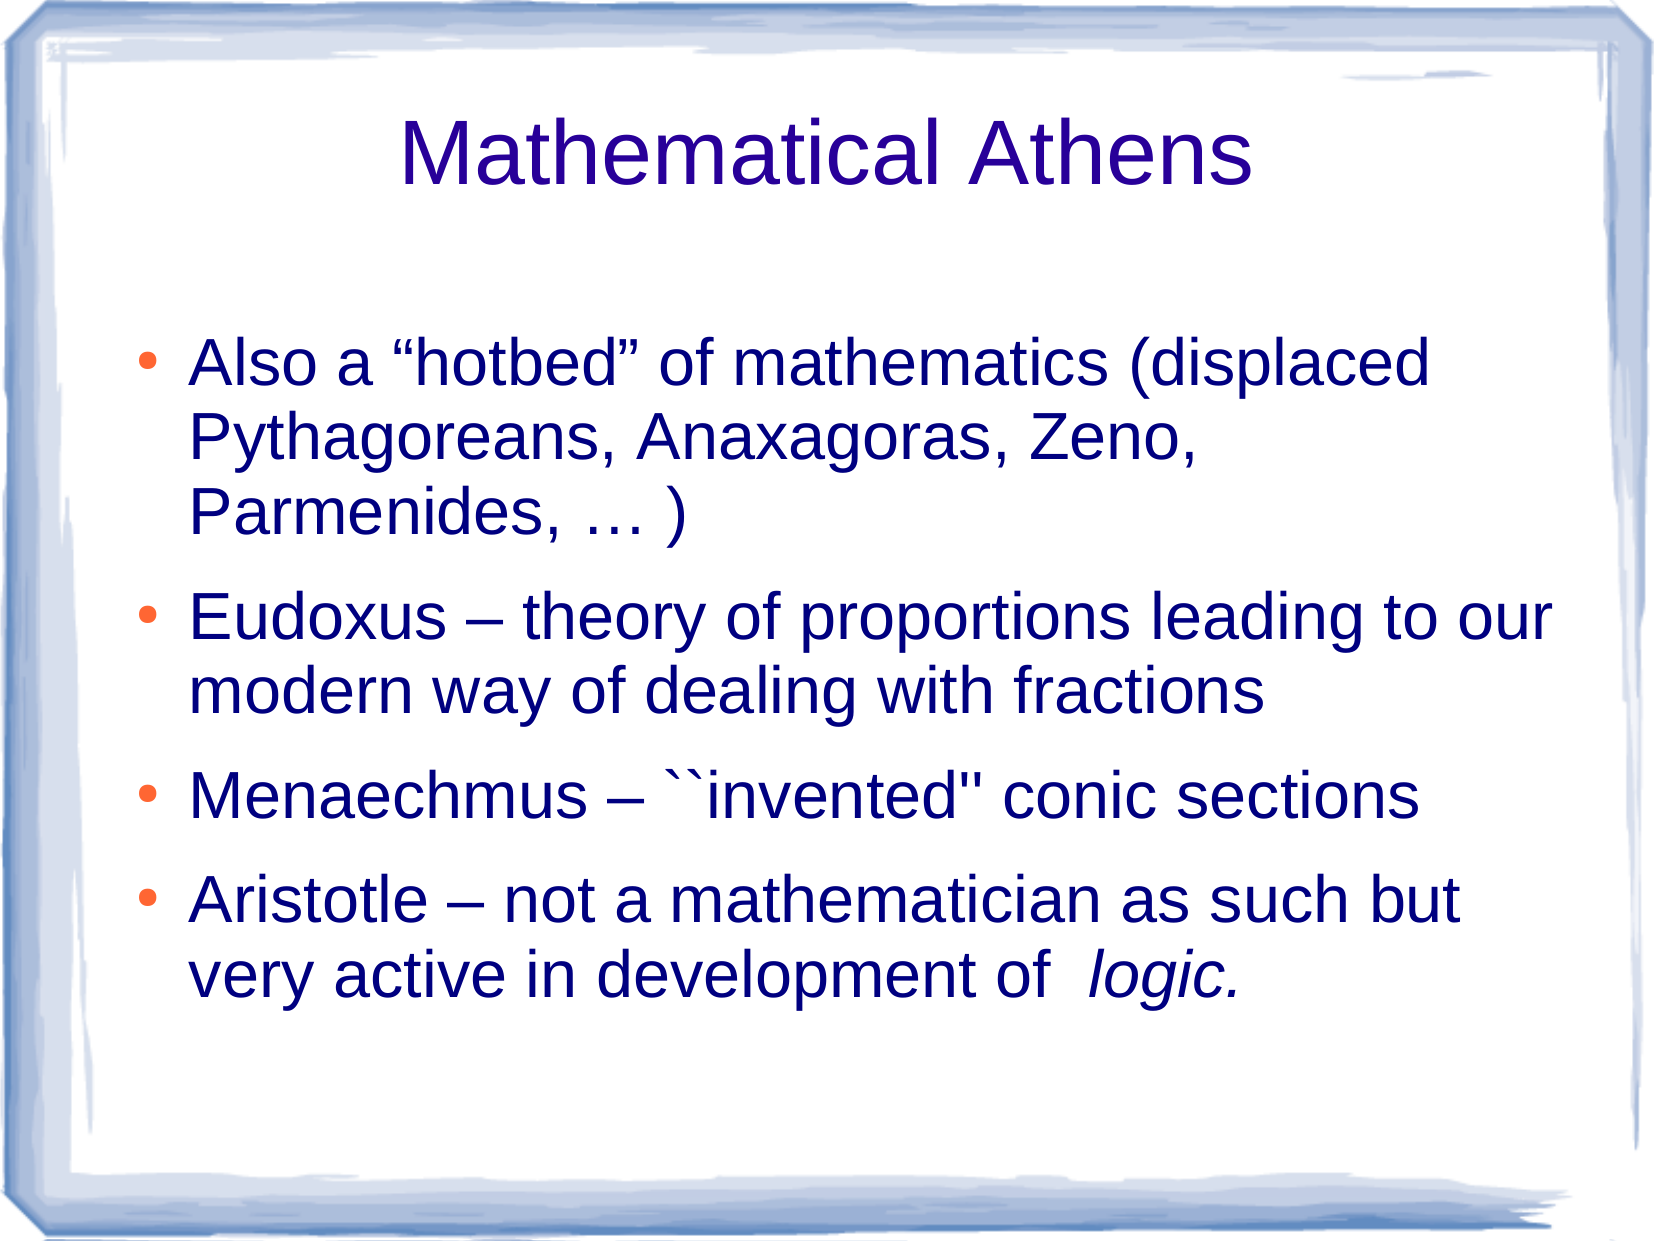

# Mathematical Athens
Also a “hotbed” of mathematics (displaced Pythagoreans, Anaxagoras, Zeno, Parmenides, … )
Eudoxus – theory of proportions leading to our modern way of dealing with fractions
Menaechmus – ``invented'' conic sections
Aristotle – not a mathematician as such but very active in development of logic.